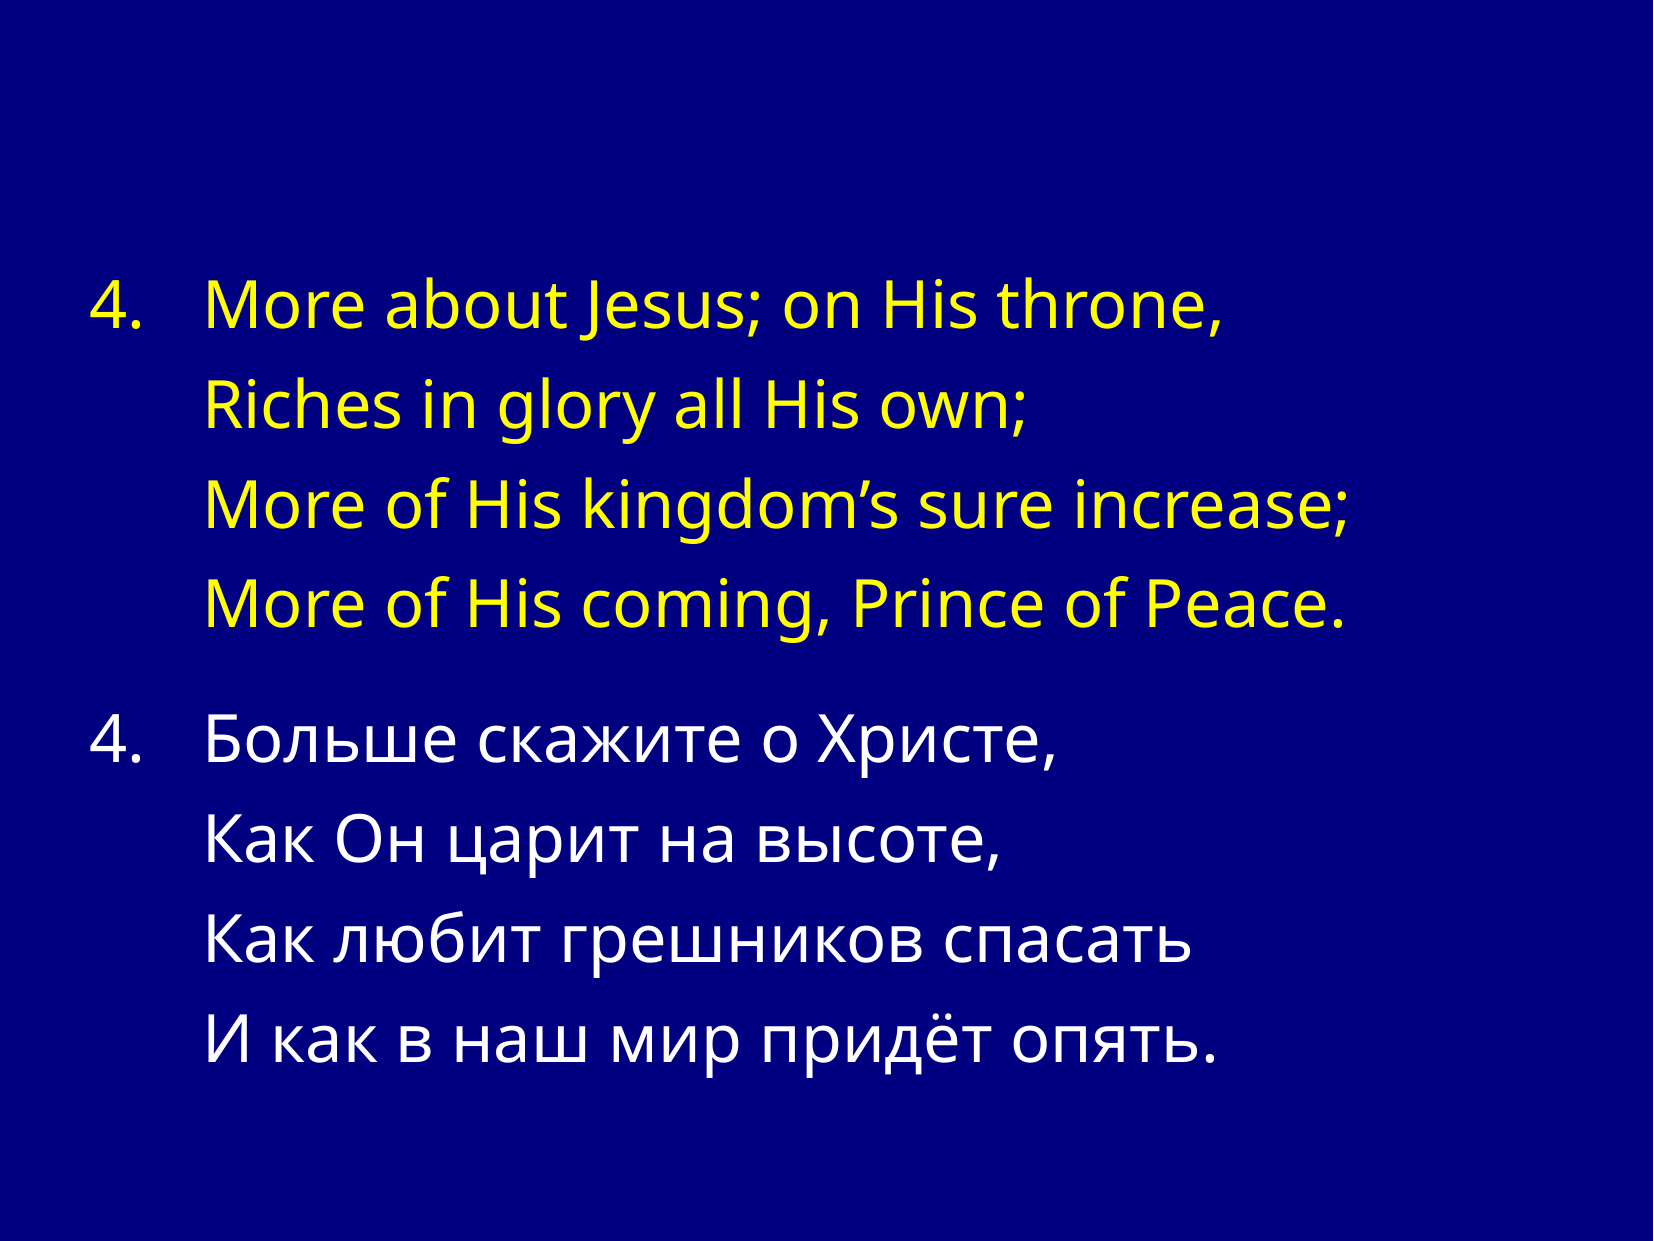

4.	More about Jesus; on His throne,
	Riches in glory all His own;
	More of His kingdom’s sure increase;
	More of His coming, Prince of Peace.
4.	Больше скажите о Христе,
	Как Он царит на высоте,
	Как любит грешников спасать
	И как в наш мир придёт опять.